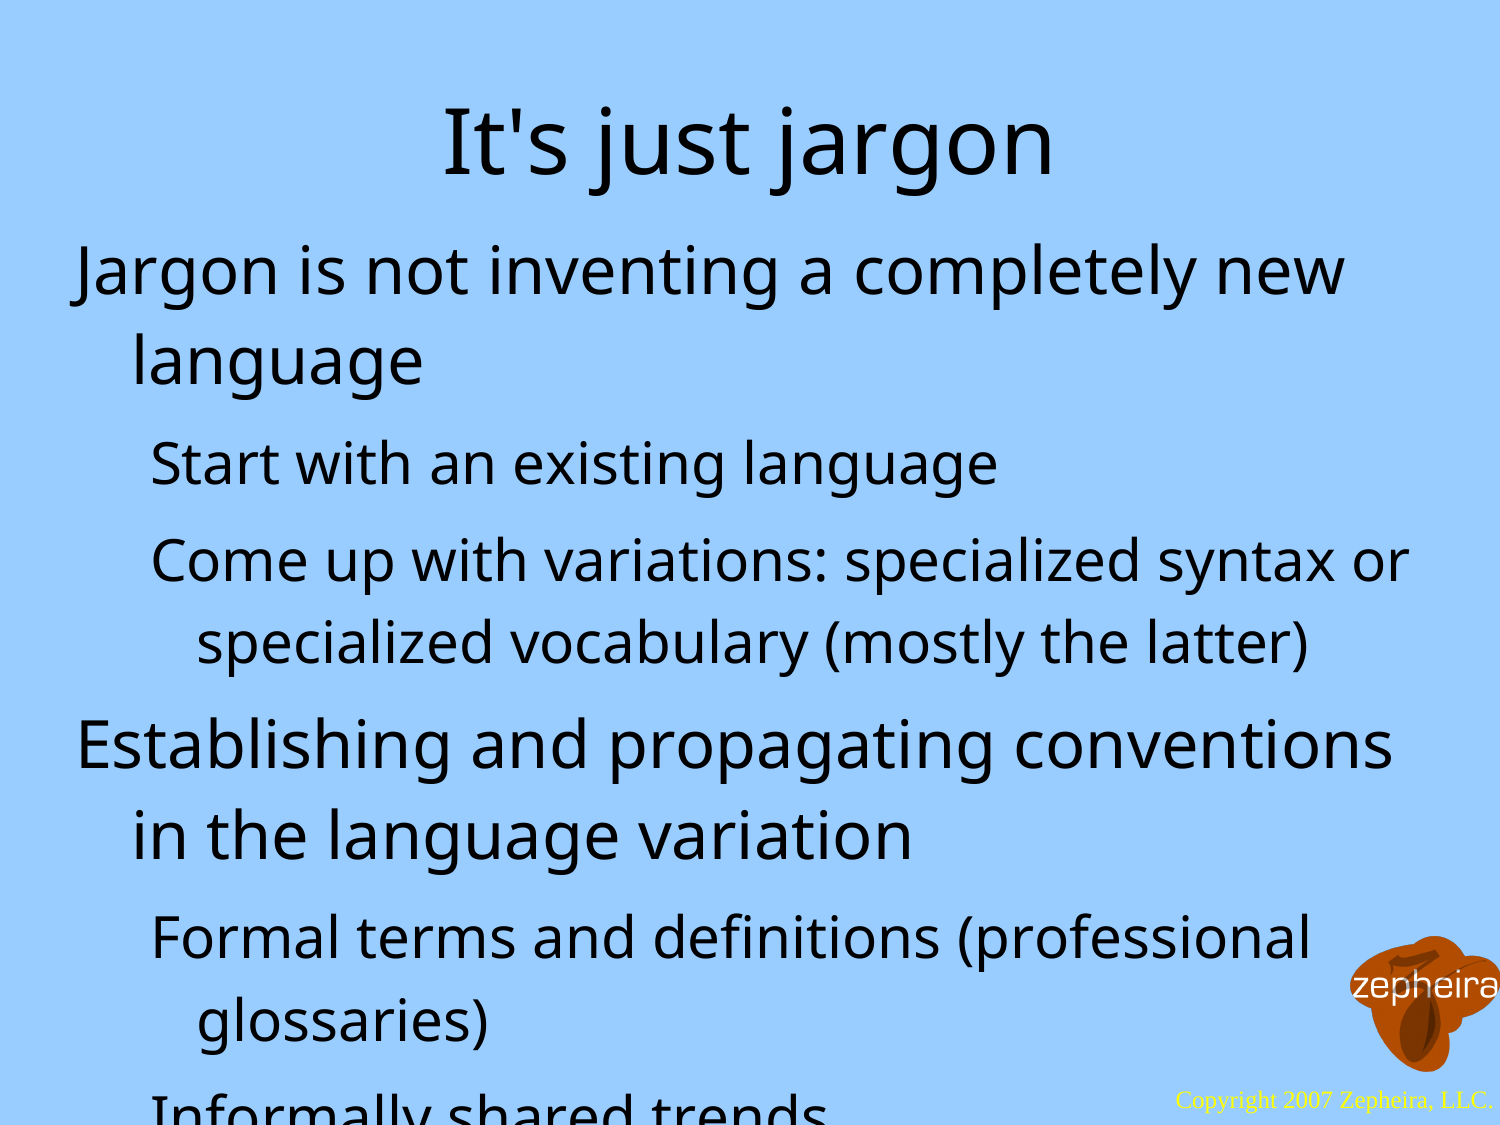

# It's just jargon
Jargon is not inventing a completely new language
Start with an existing language
Come up with variations: specialized syntax or specialized vocabulary (mostly the latter)
Establishing and propagating conventions in the language variation
Formal terms and definitions (professional glossaries)
Informally shared trends